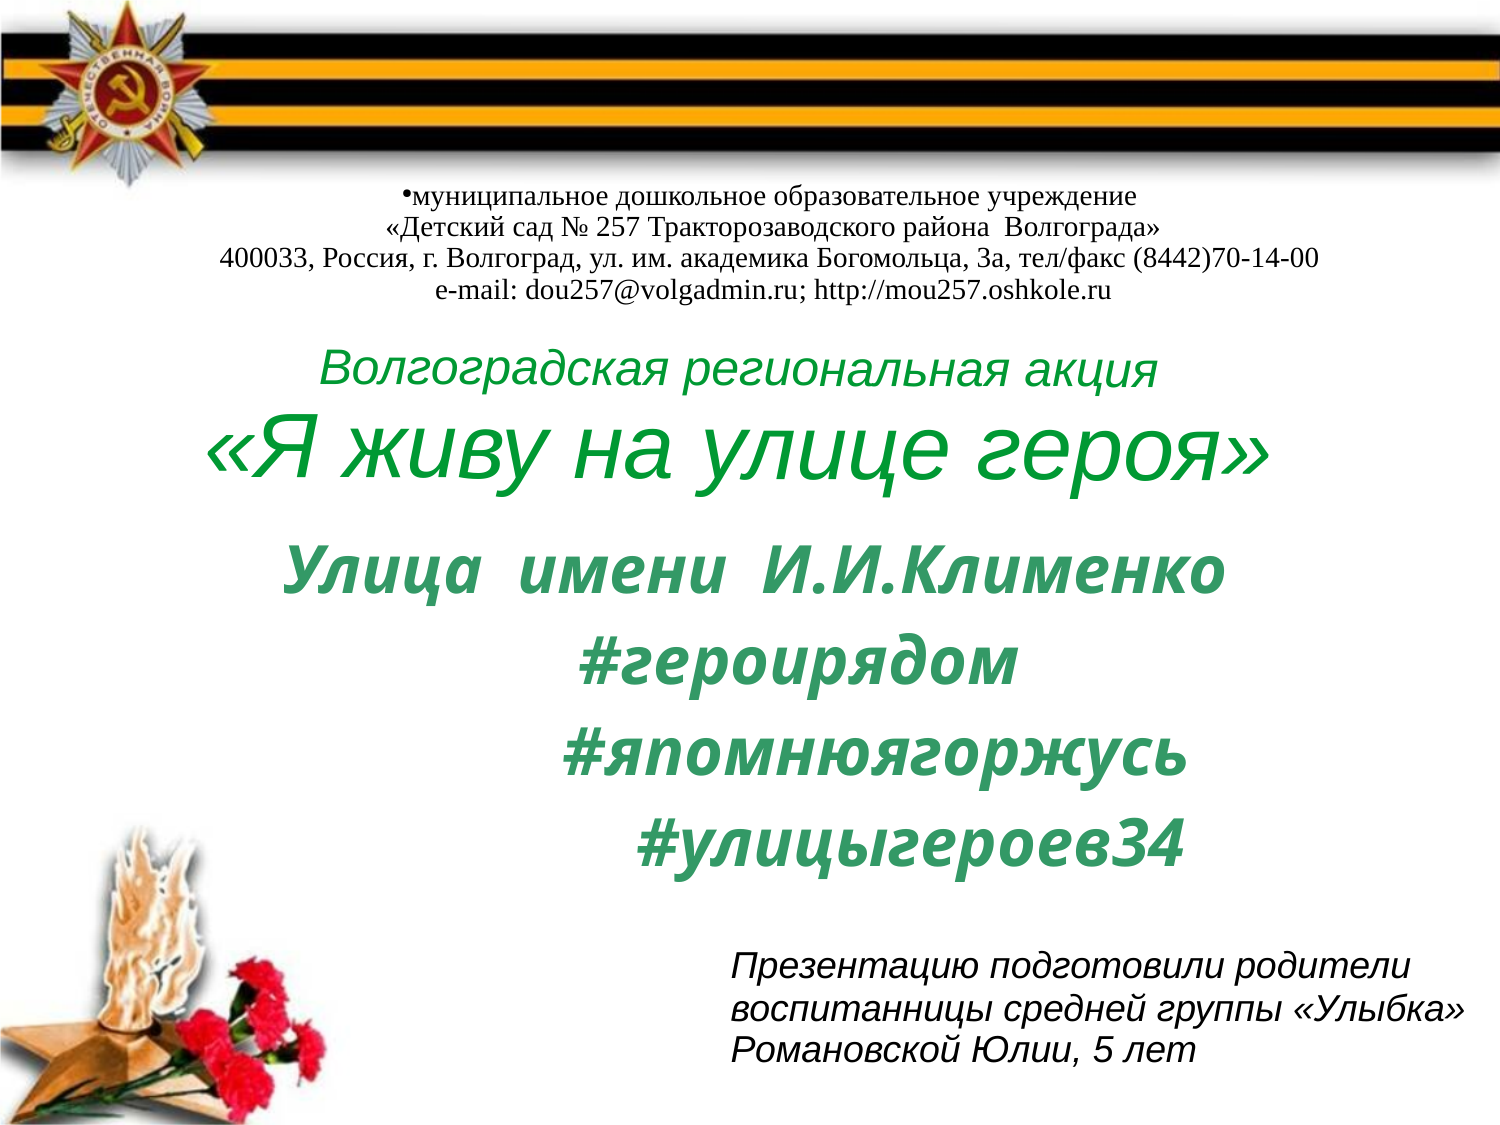

#
муниципальное дошкольное образовательное учреждение
«Детский сад № 257 Тракторозаводского района Волгограда»
400033, Россия, г. Волгоград, ул. им. академика Богомольца, 3а, тел/факс (8442)70-14-00
e-mail: dou257@volgadmin.ru; http://mou257.oshkole.ru
Волгоградская региональная акция
«Я живу на улице героя»
Улица имени И.И.Клименко
 #героирядом
 #япомнюягоржусь
 #улицыгероев34
Презентацию подготовили родители
воспитанницы средней группы «Улыбка»
Романовской Юлии, 5 лет